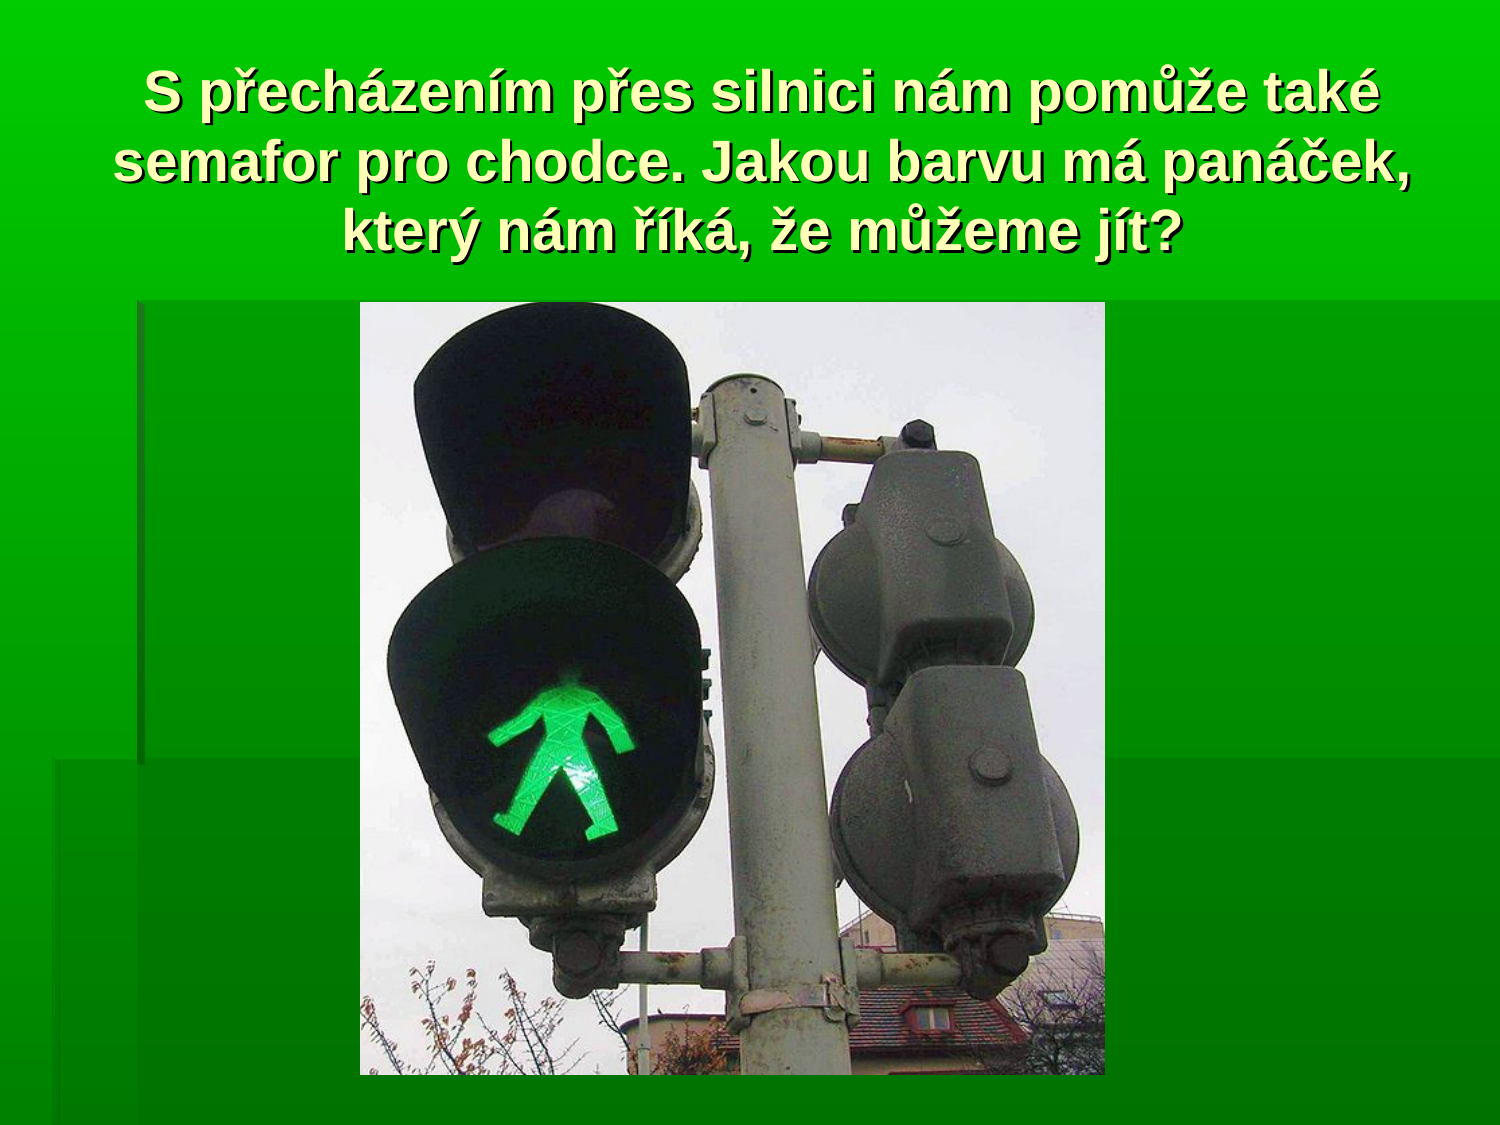

# S přecházením přes silnici nám pomůže také semafor pro chodce. Jakou barvu má panáček, který nám říká, že můžeme jít?